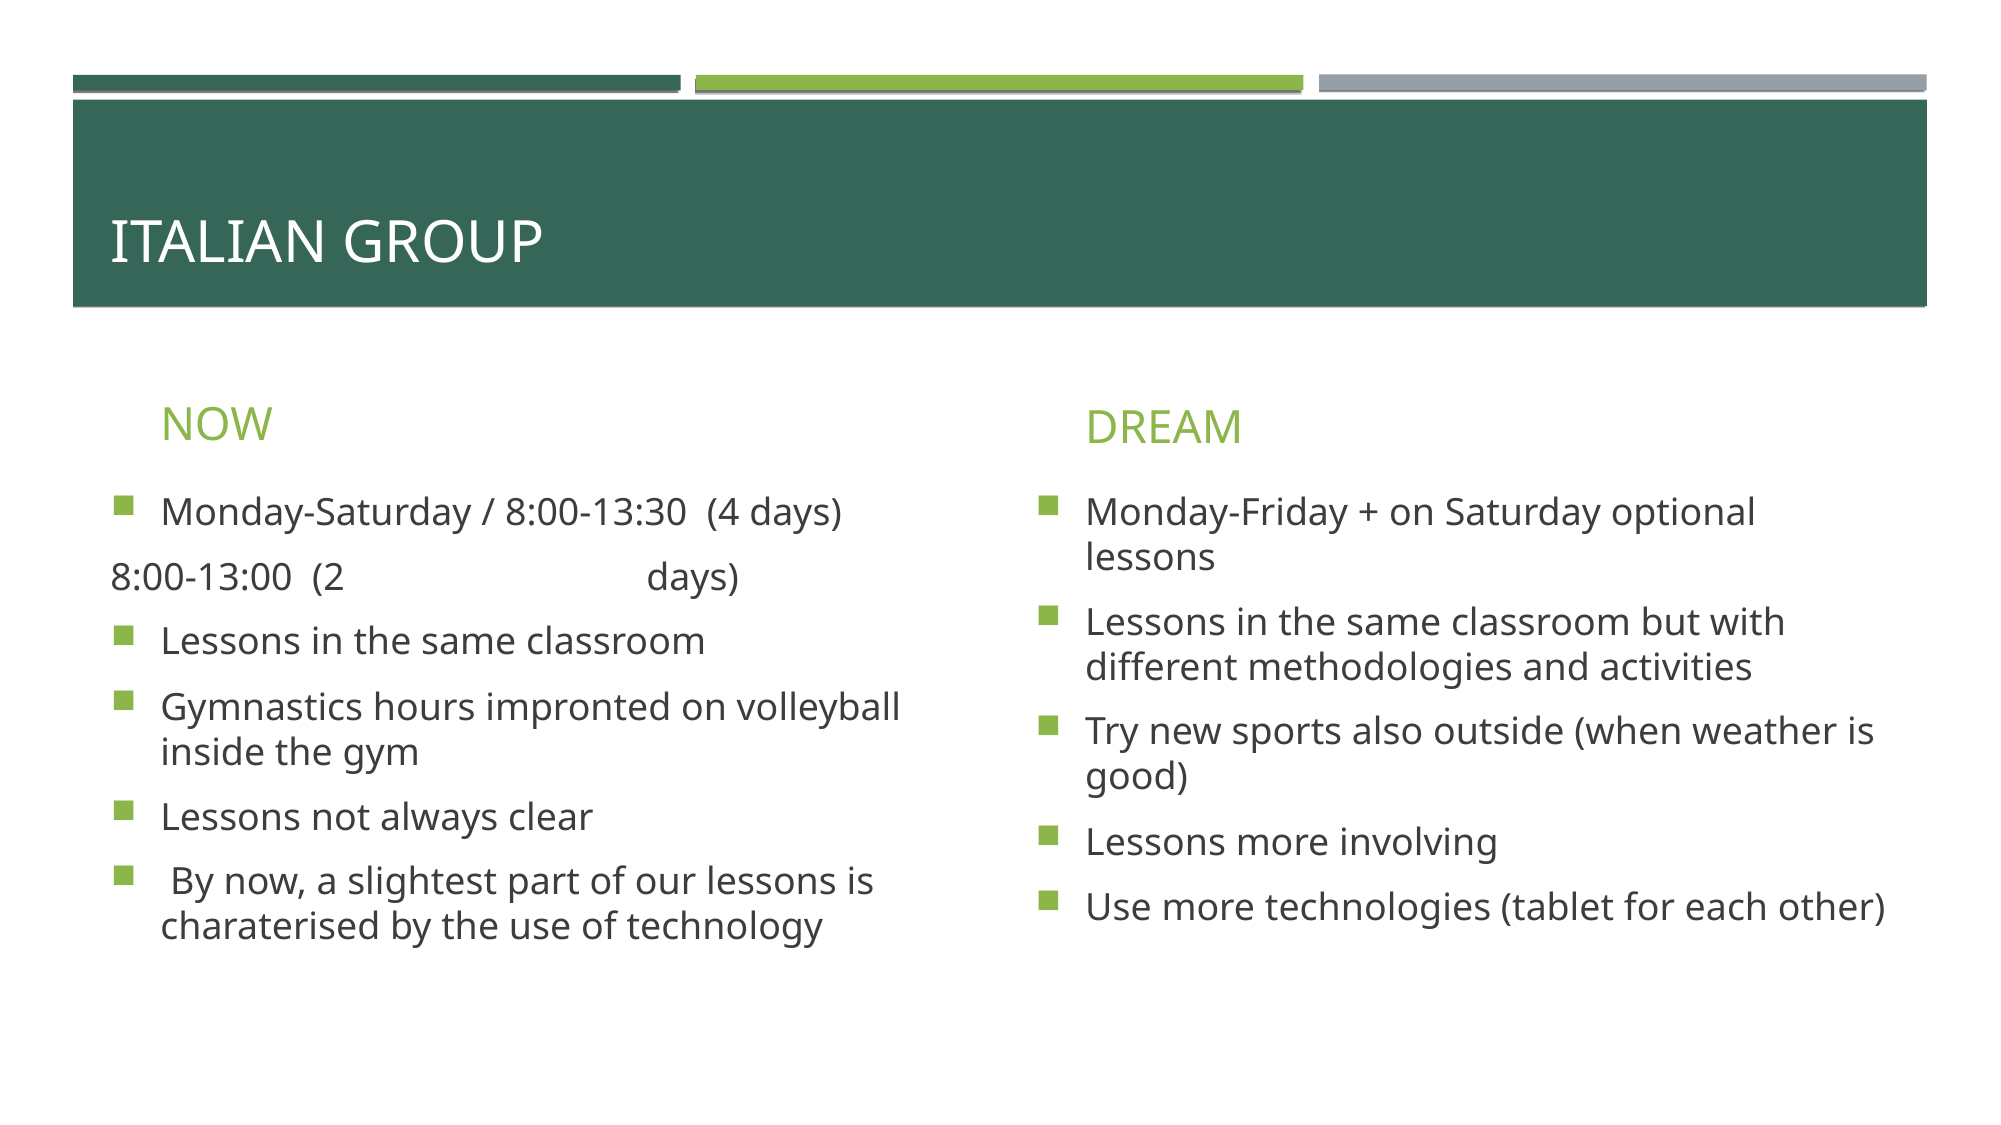

# Italian group
NOW
DREAM
Monday-Saturday / 8:00-13:30  (4 days)
8:00-13:00  (2 days)
Lessons in the same classroom
Gymnastics hours impronted on volleyball inside the gym
Lessons not always clear
 By now, a slightest part of our lessons is charaterised by the use of technology
Monday-Friday + on Saturday optional lessons
Lessons in the same classroom but with different methodologies and activities
Try new sports also outside (when weather is good)
Lessons more involving
Use more technologies (tablet for each other)